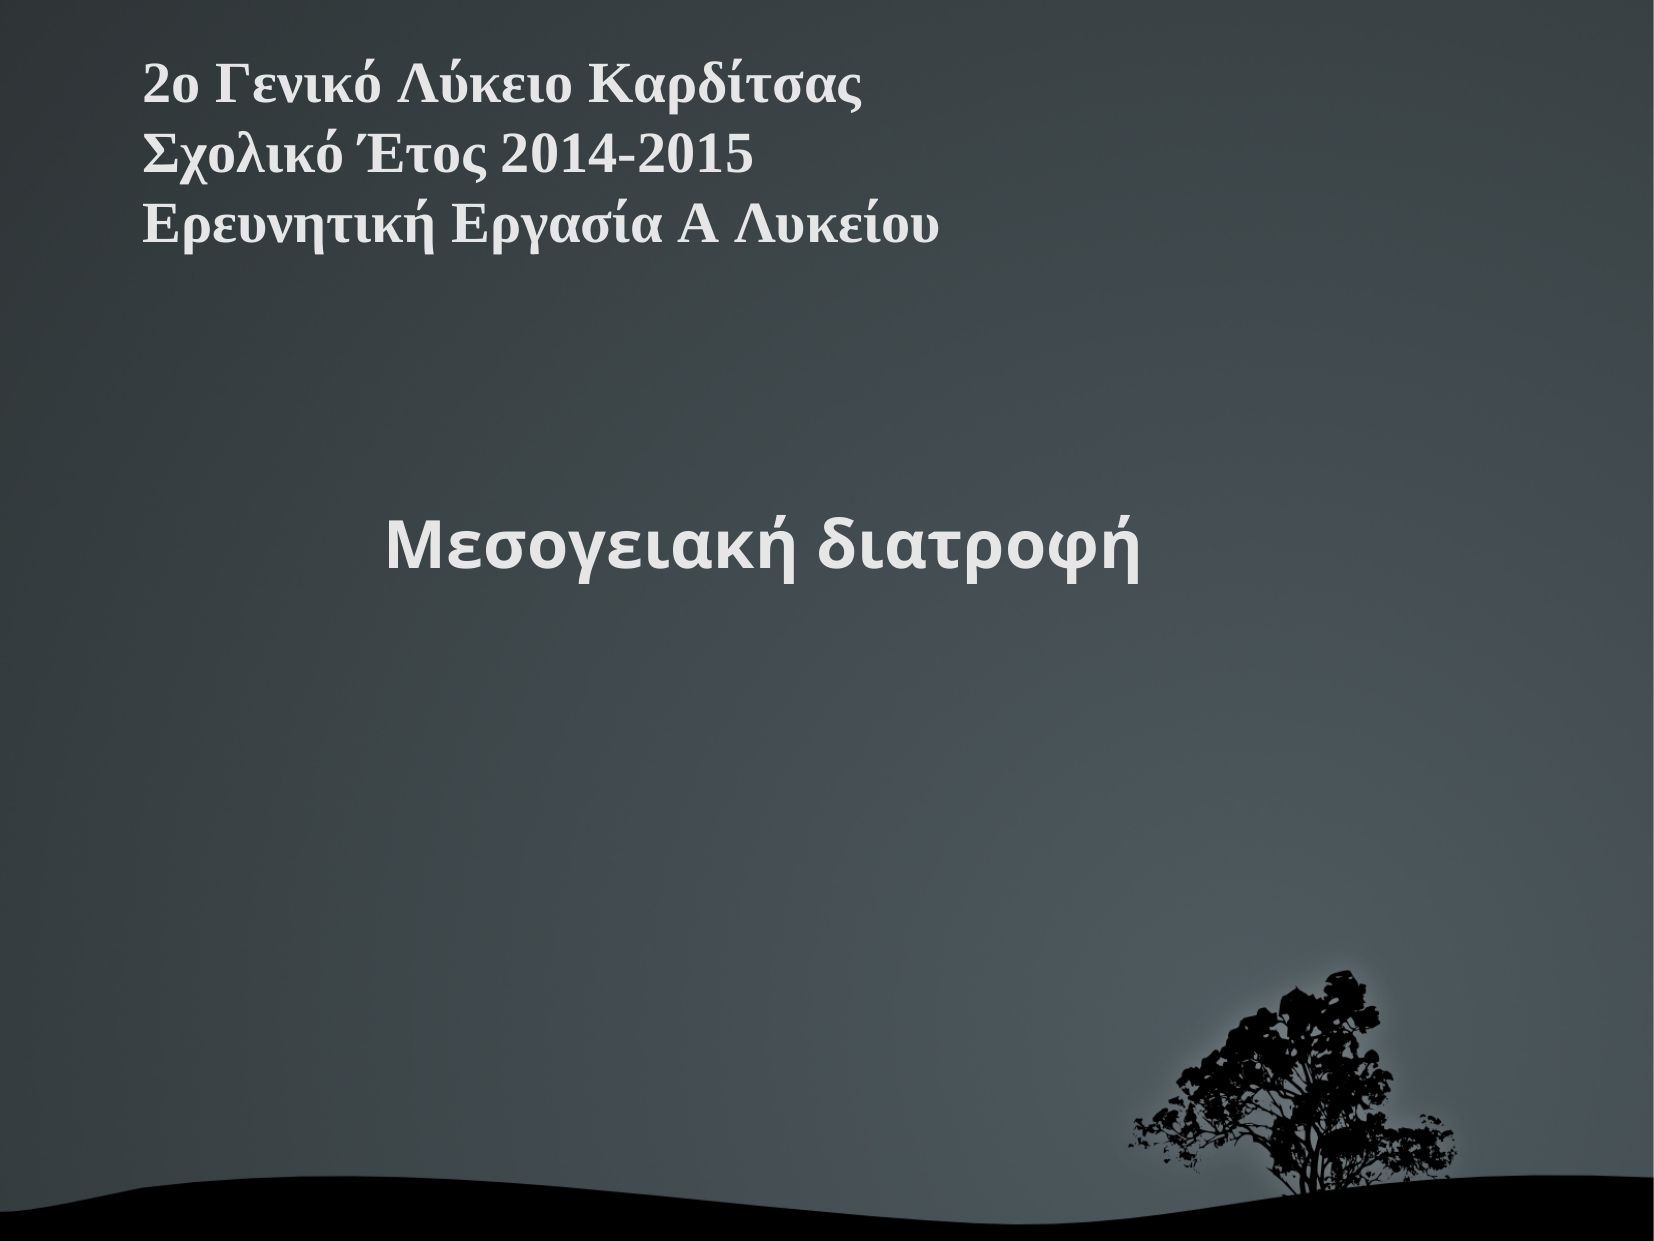

# 2o Γενικό Λύκειο Καρδίτσας Σχολικό Έτος 2014-2015 Ερευνητική Εργασία Α Λυκείου
Μεσογειακή διατροφή